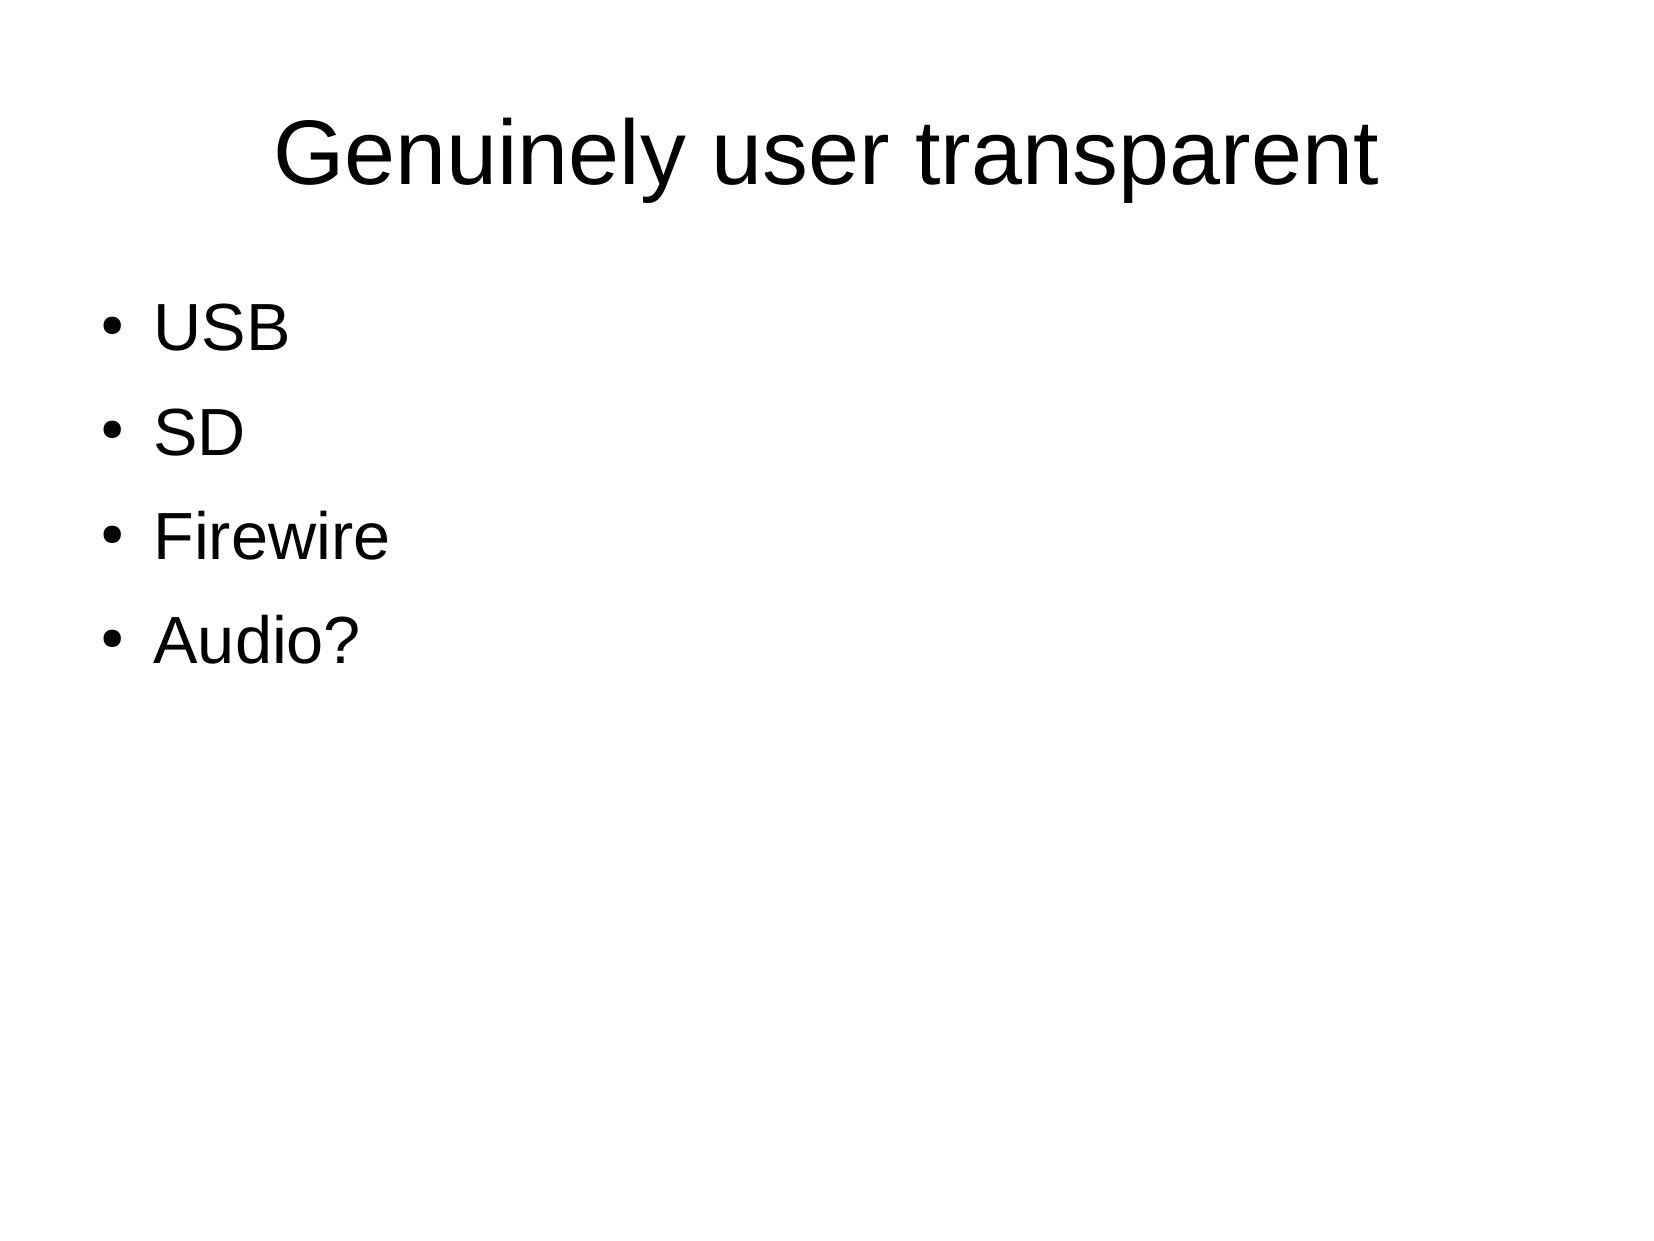

# Genuinely user transparent
USB
SD
Firewire
Audio?